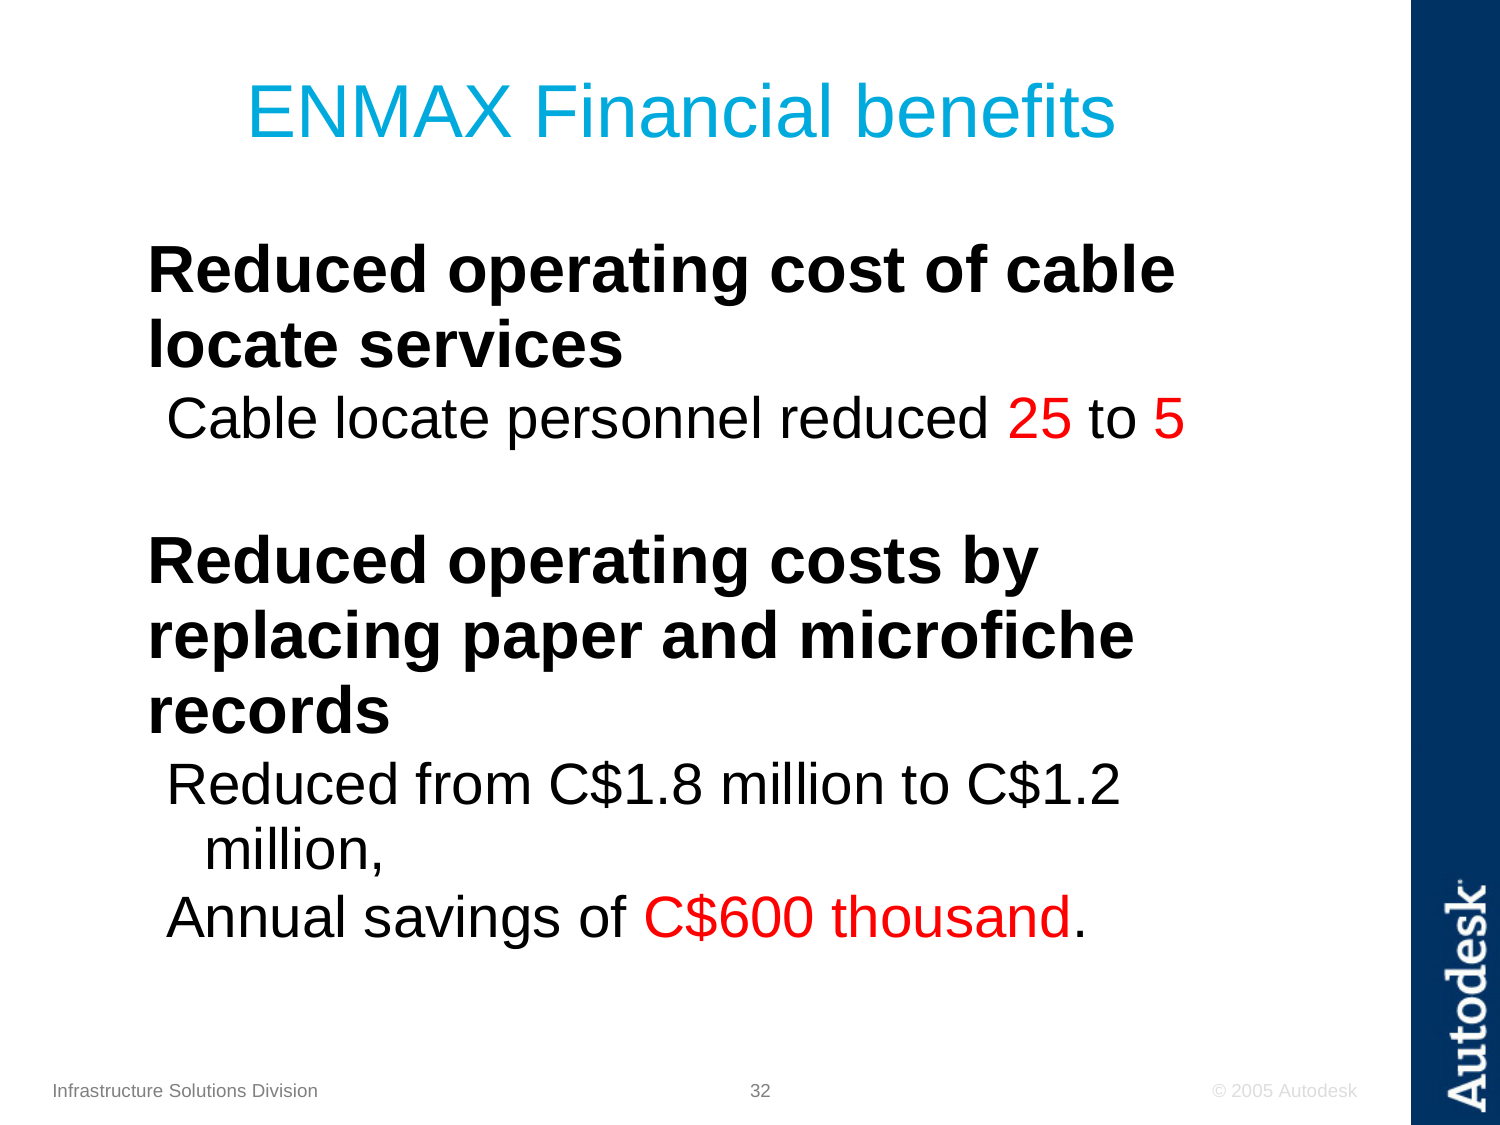

# ENMAX Financial benefits
Reduced operating cost of cable locate services
Cable locate personnel reduced 25 to 5
Reduced operating costs by replacing paper and microfiche records
Reduced from C$1.8 million to C$1.2 million,
Annual savings of C$600 thousand.